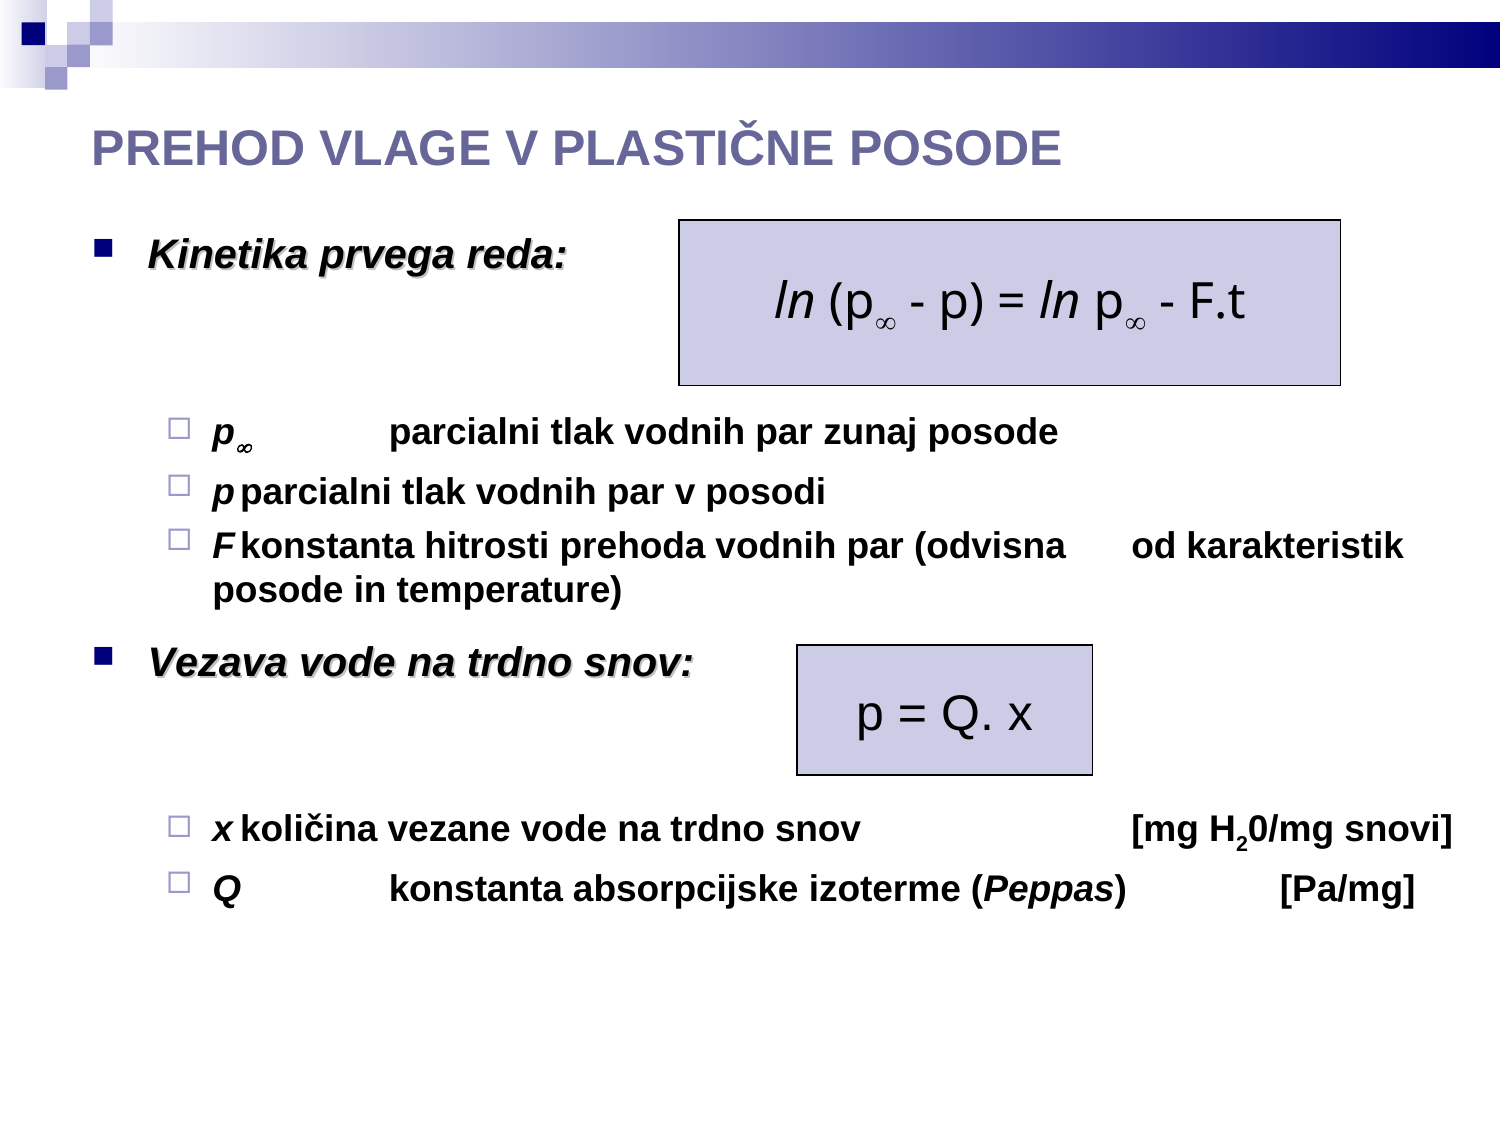

# PREHOD VLAGE V PLASTIČNE POSODE
Kinetika prvega reda:
p 	parcialni tlak vodnih par zunaj posode
p		parcialni tlak vodnih par v posodi
F		konstanta hitrosti prehoda vodnih par (odvisna 				od karakteristik posode in temperature)
Vezava vode na trdno snov:
x		količina vezane vode na trdno snov 				[mg H20/mg snovi]
Q	konstanta absorpcijske izoterme (Peppas) 				[Pa/mg]
ln (p - p) = ln p - F.t
p = Q. x